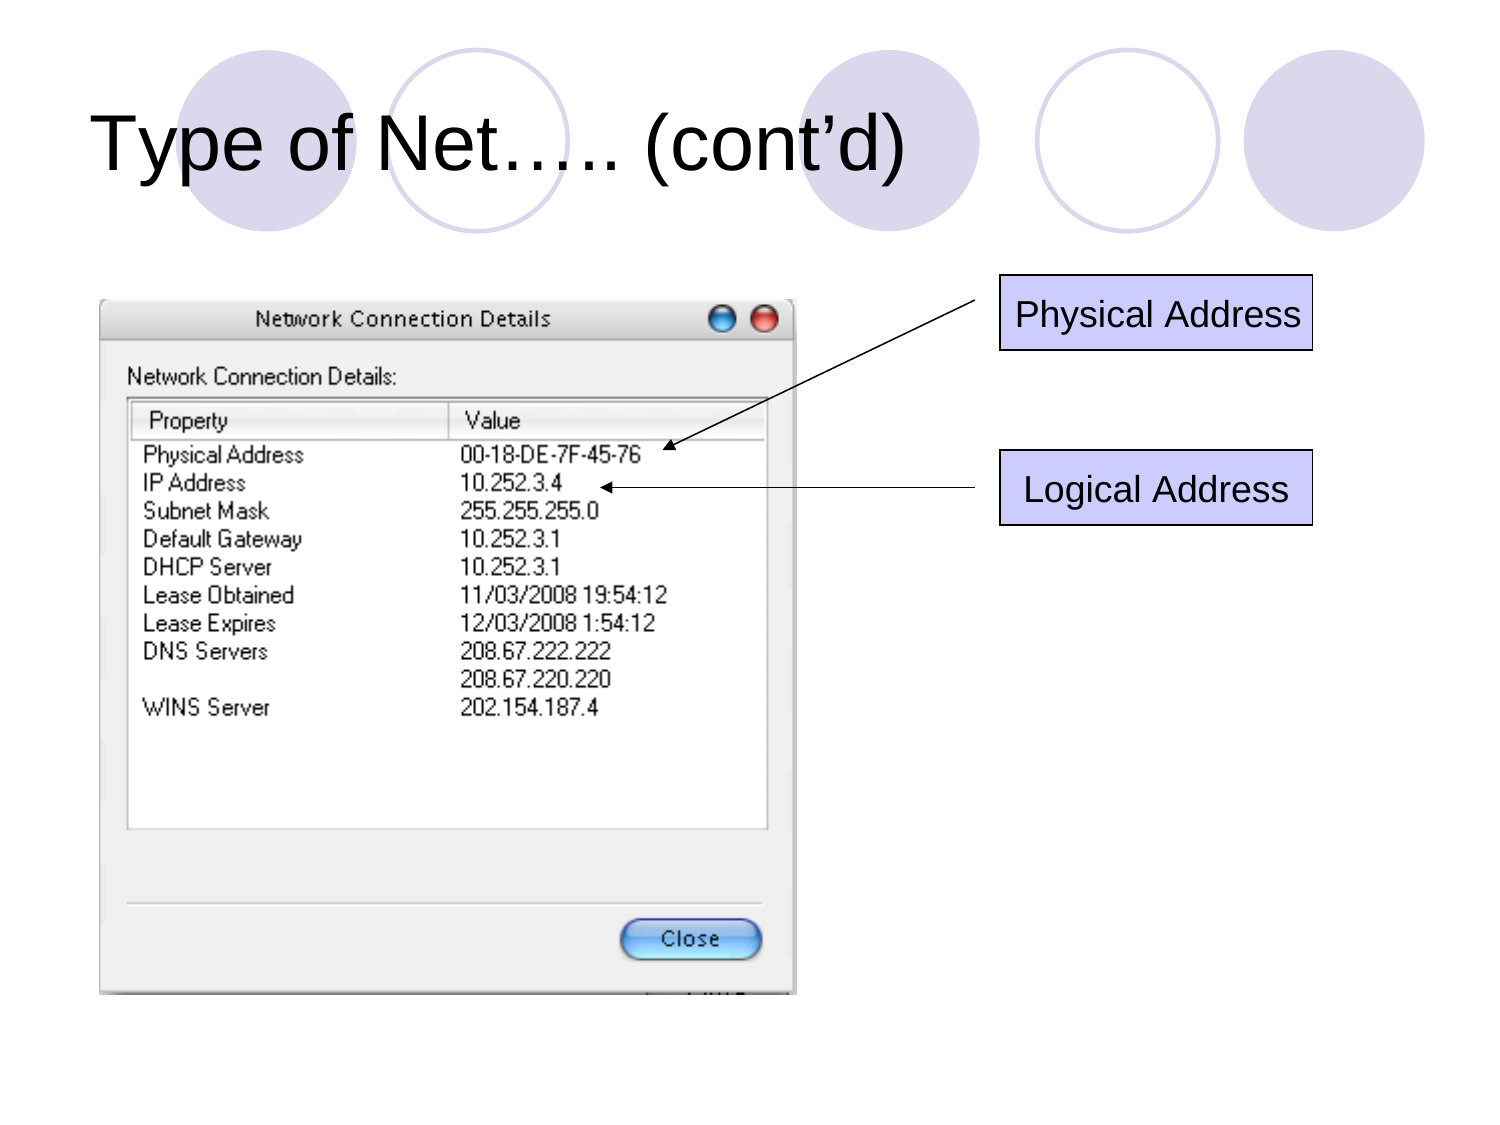

# Type of Net….. (cont’d)
Physical Address
Logical Address